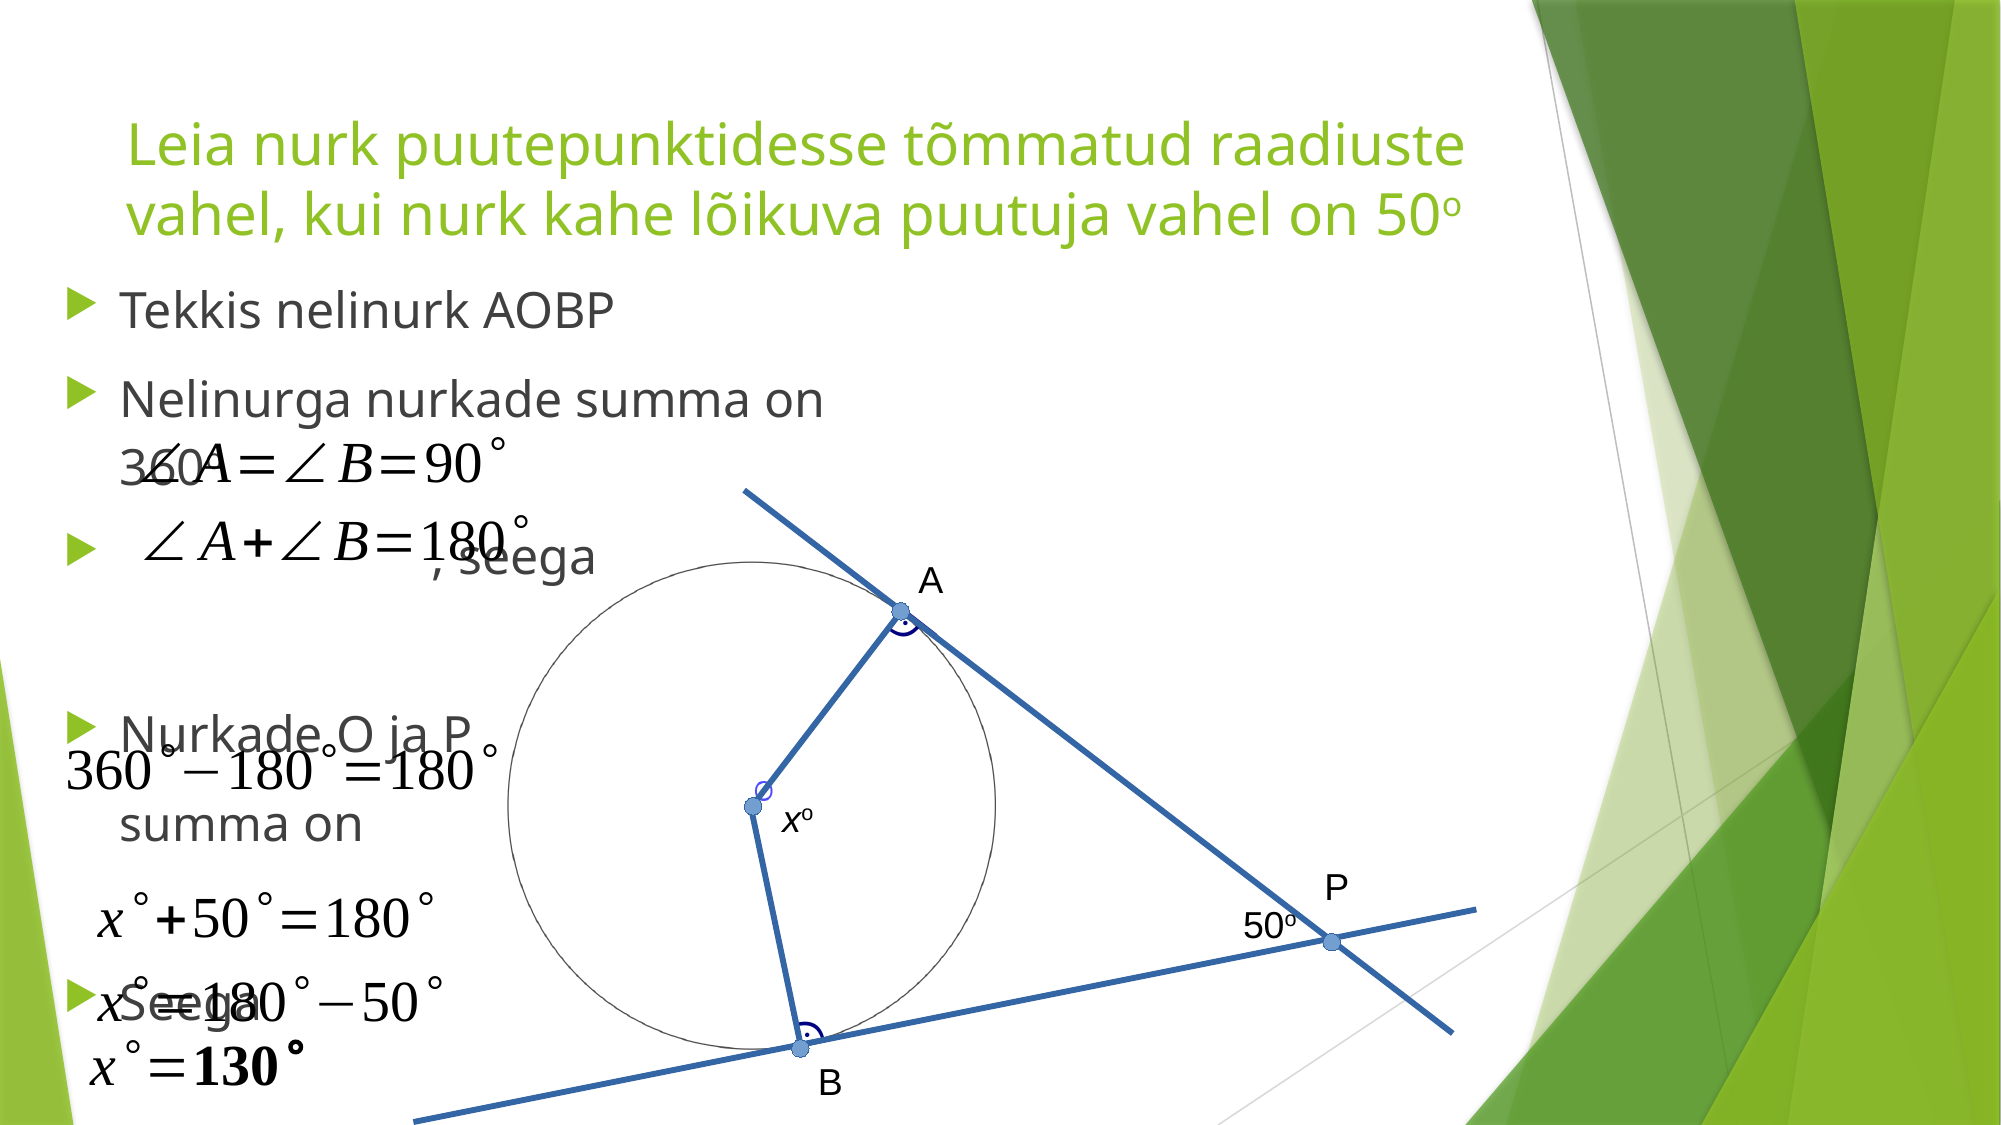

# Leia nurk puutepunktidesse tõmmatud raadiuste vahel, kui nurk kahe lõikuva puutuja vahel on 50o
Tekkis nelinurk AOBP
Nelinurga nurkade summa on 360o
 , seega
Nurkade O ja P
summa on
Seega
A
xo
P
50o
B